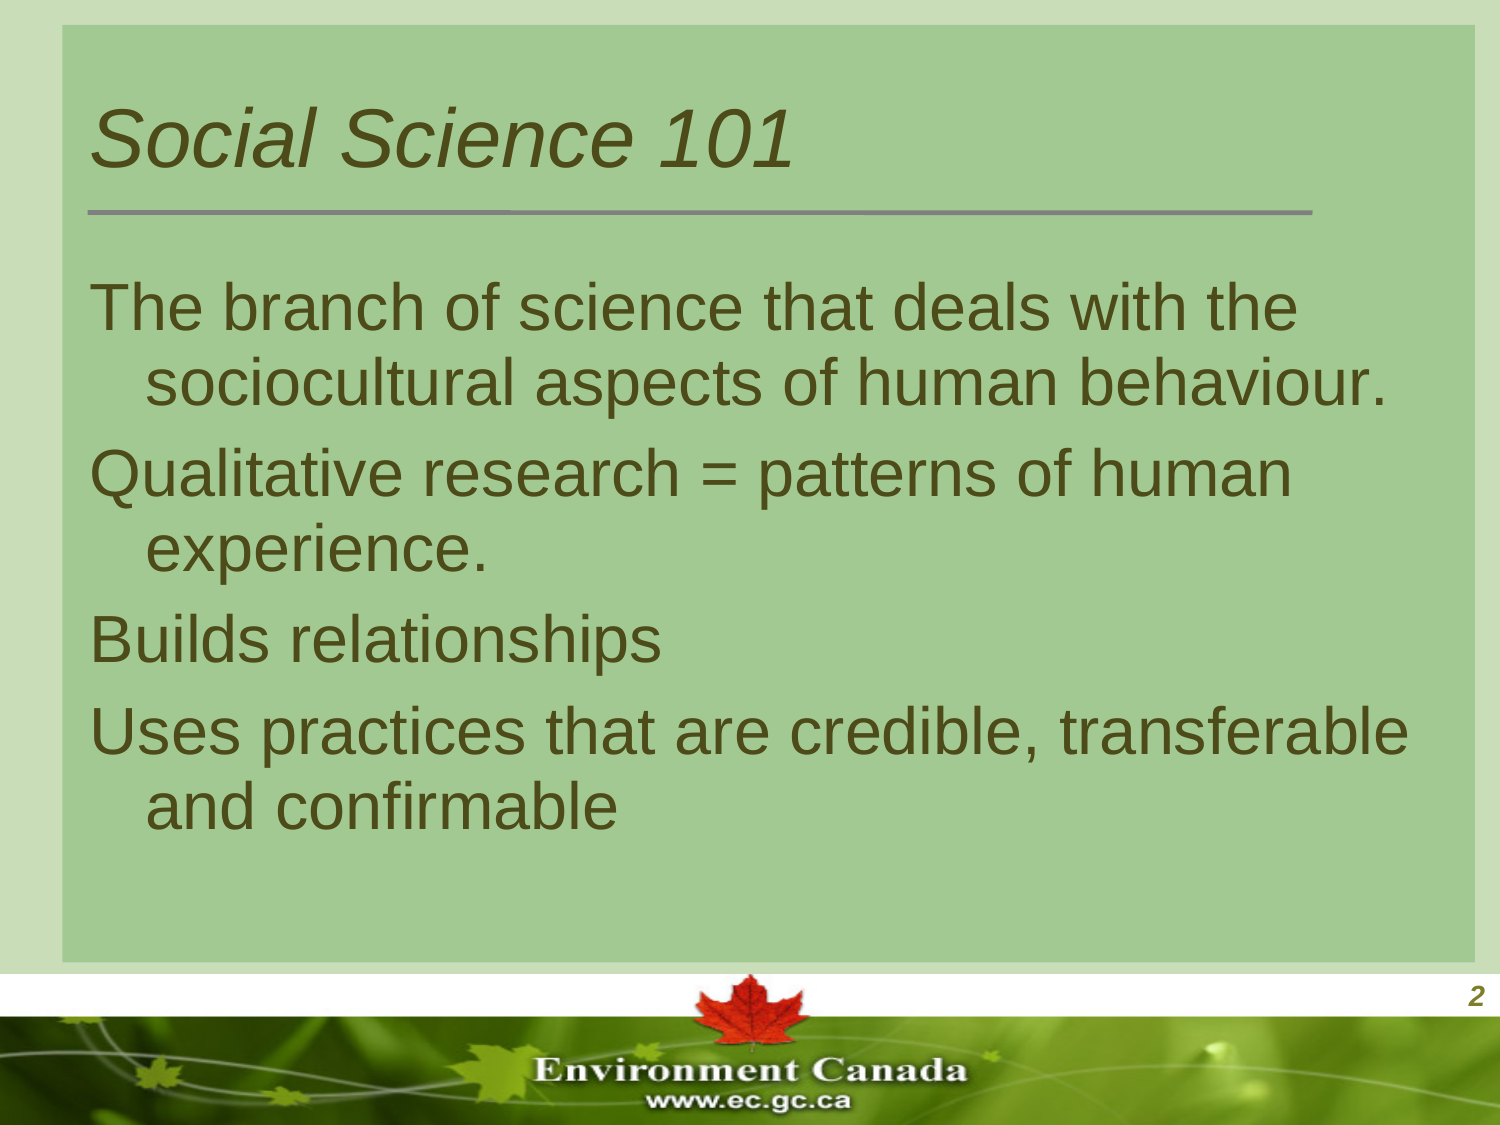

# Social Science 101
The branch of science that deals with the sociocultural aspects of human behaviour.
Qualitative research = patterns of human experience.
Builds relationships
Uses practices that are credible, transferable and confirmable
2